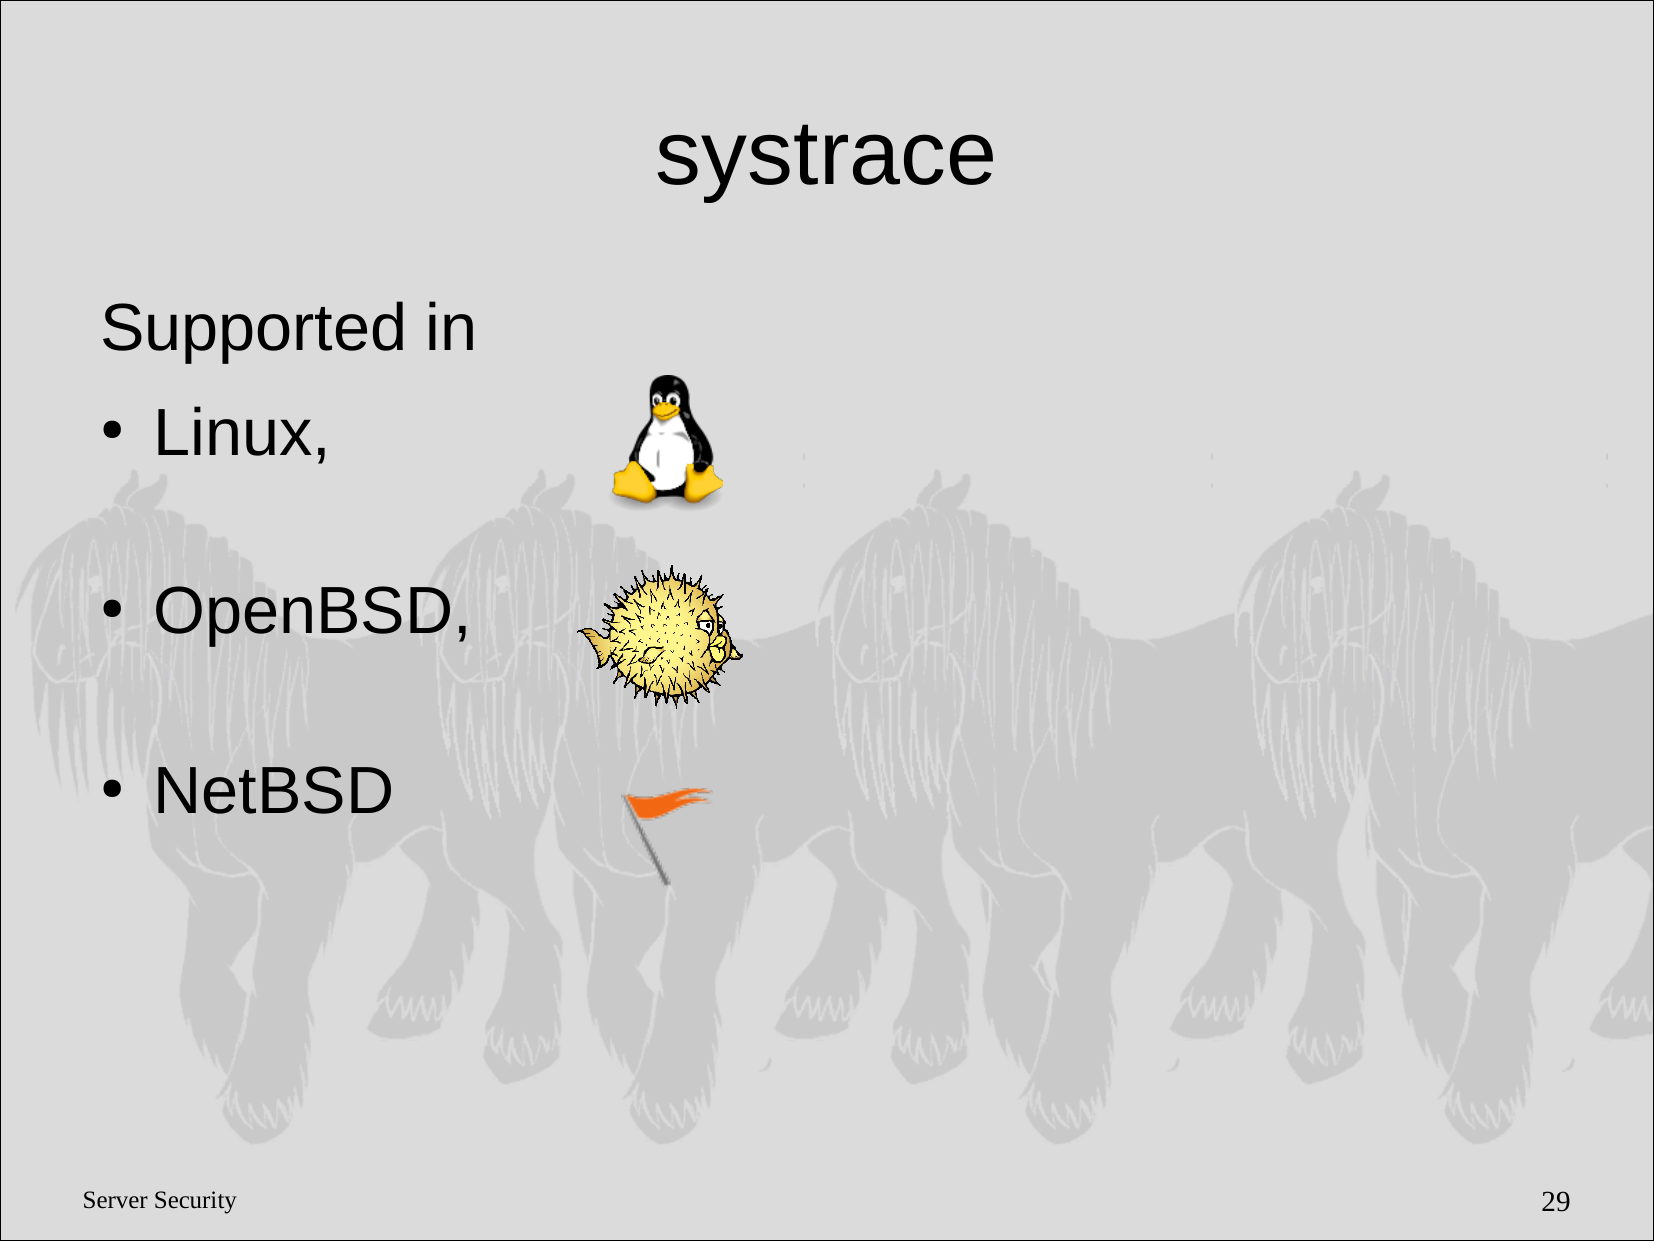

# systrace
Supported in
Linux,
OpenBSD,
NetBSD